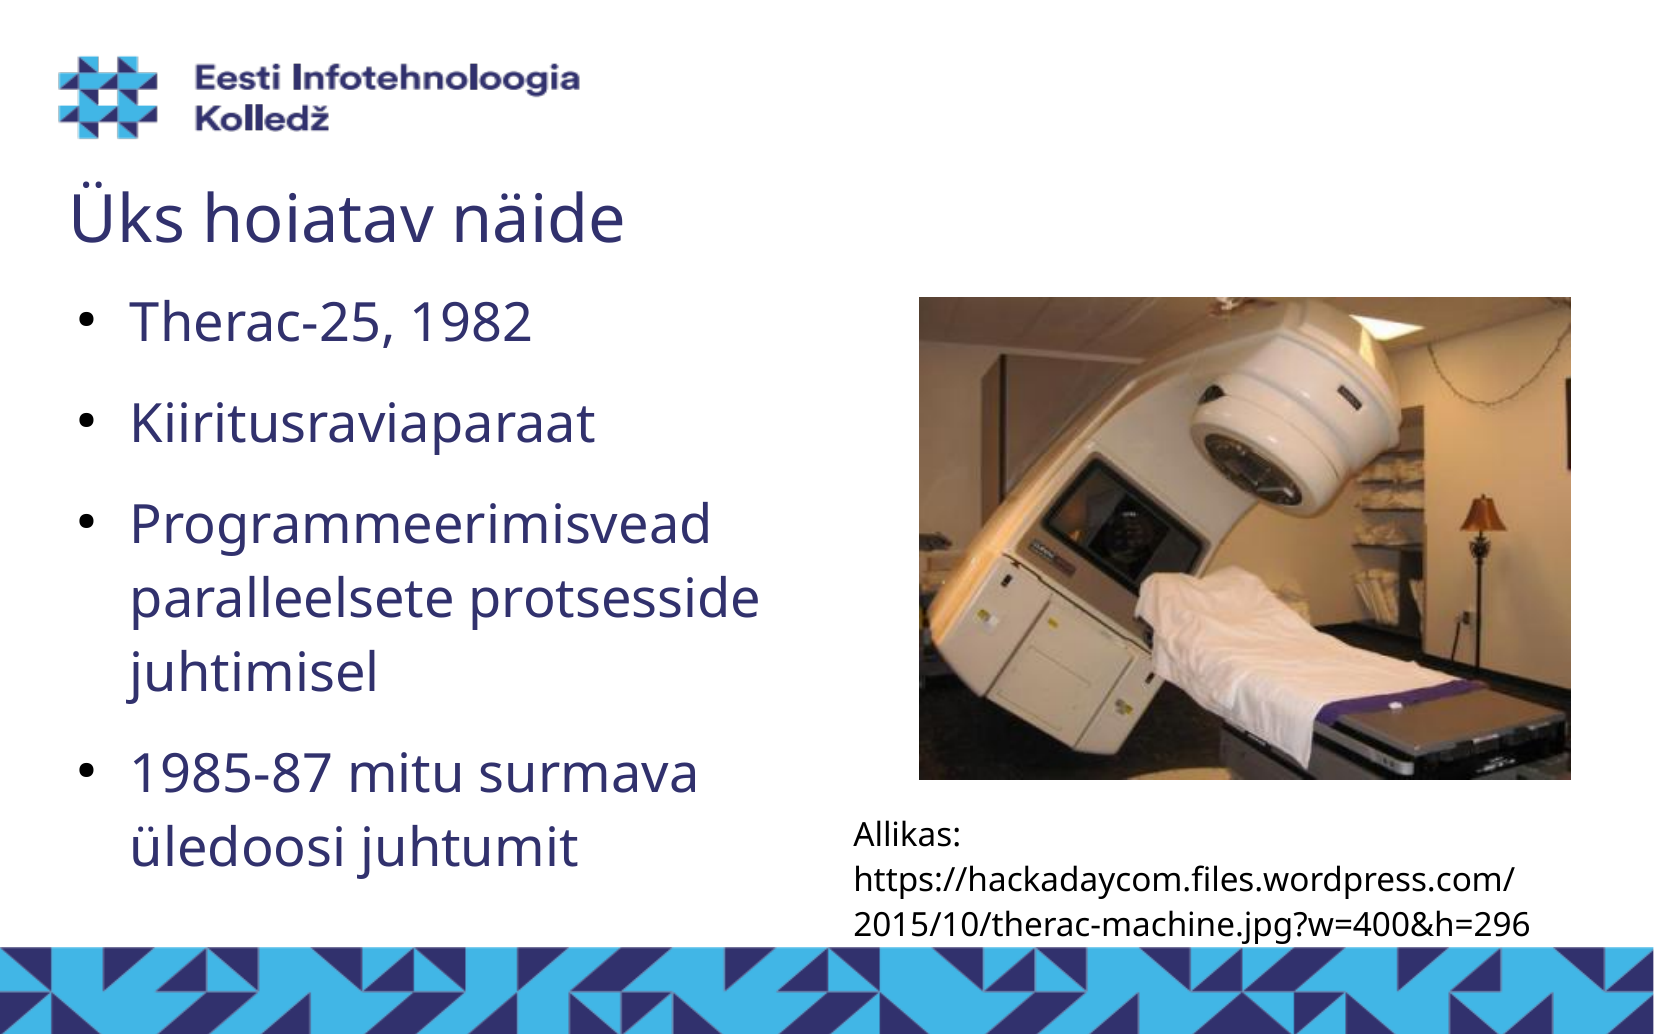

# Üks hoiatav näide
Therac-25, 1982
Kiiritusraviaparaat
Programmeerimisvead paralleelsete protsesside juhtimisel
1985-87 mitu surmava üledoosi juhtumit
Allikas: https://hackadaycom.files.wordpress.com/ 2015/10/therac-machine.jpg?w=400&h=296